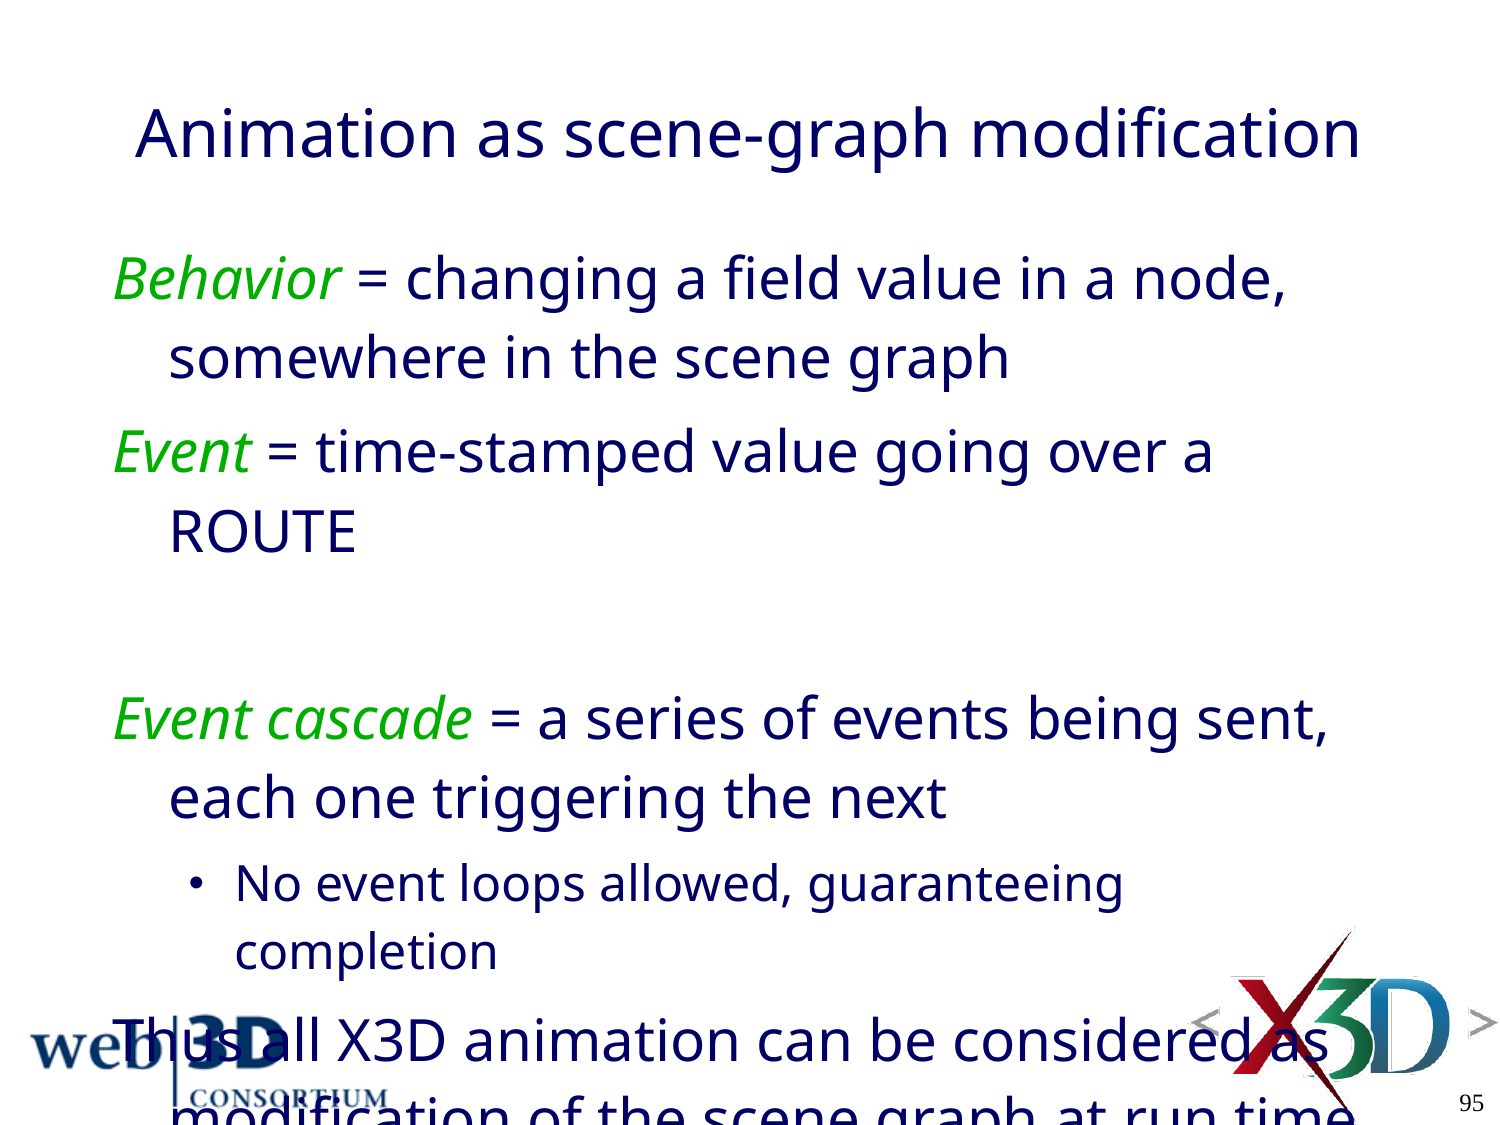

# Animation as scene-graph modification
Behavior = changing a field value in a node, somewhere in the scene graph
Event = time-stamped value going over a ROUTE
Event cascade = a series of events being sent, each one triggering the next
No event loops allowed, guaranteeing completion
Thus all X3D animation can be considered as modification of the scene graph at run time